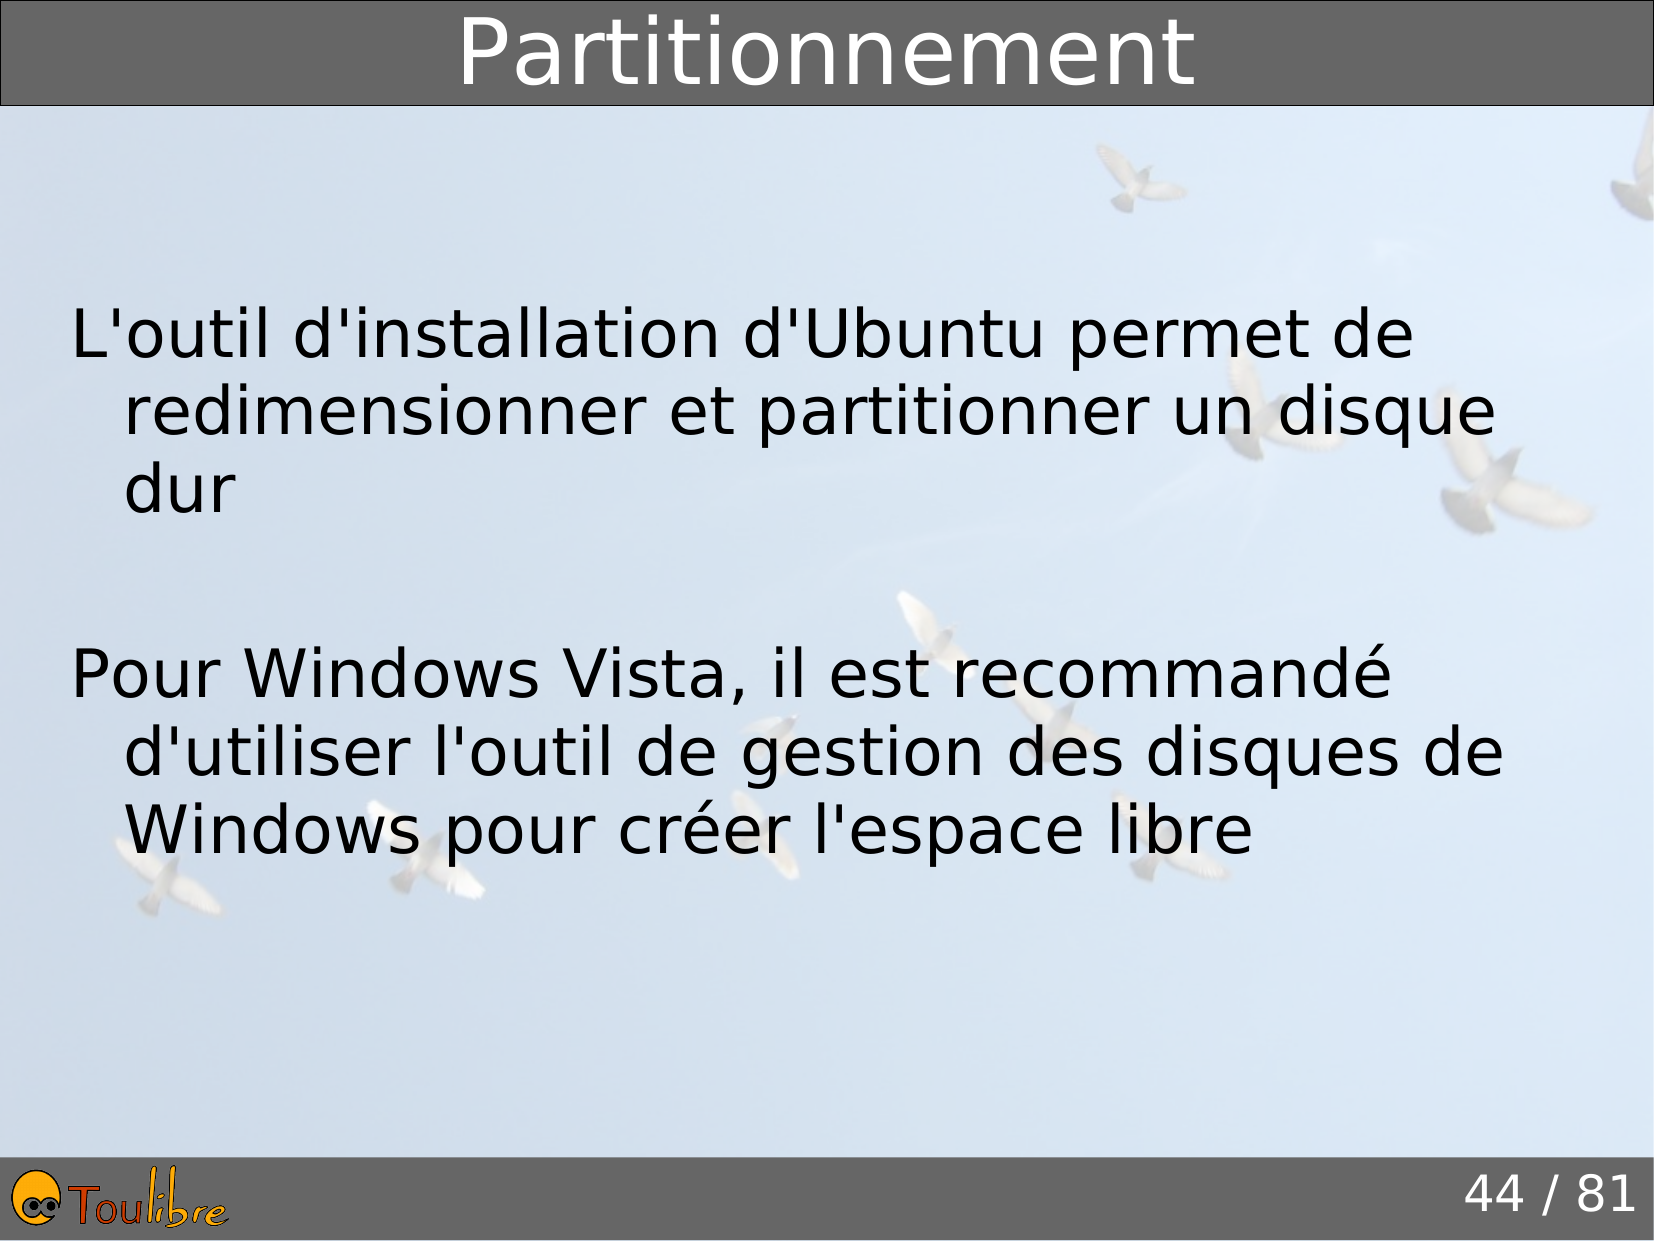

# Partitionnement
L'outil d'installation d'Ubuntu permet de redimensionner et partitionner un disque dur
Pour Windows Vista, il est recommandé d'utiliser l'outil de gestion des disques de Windows pour créer l'espace libre